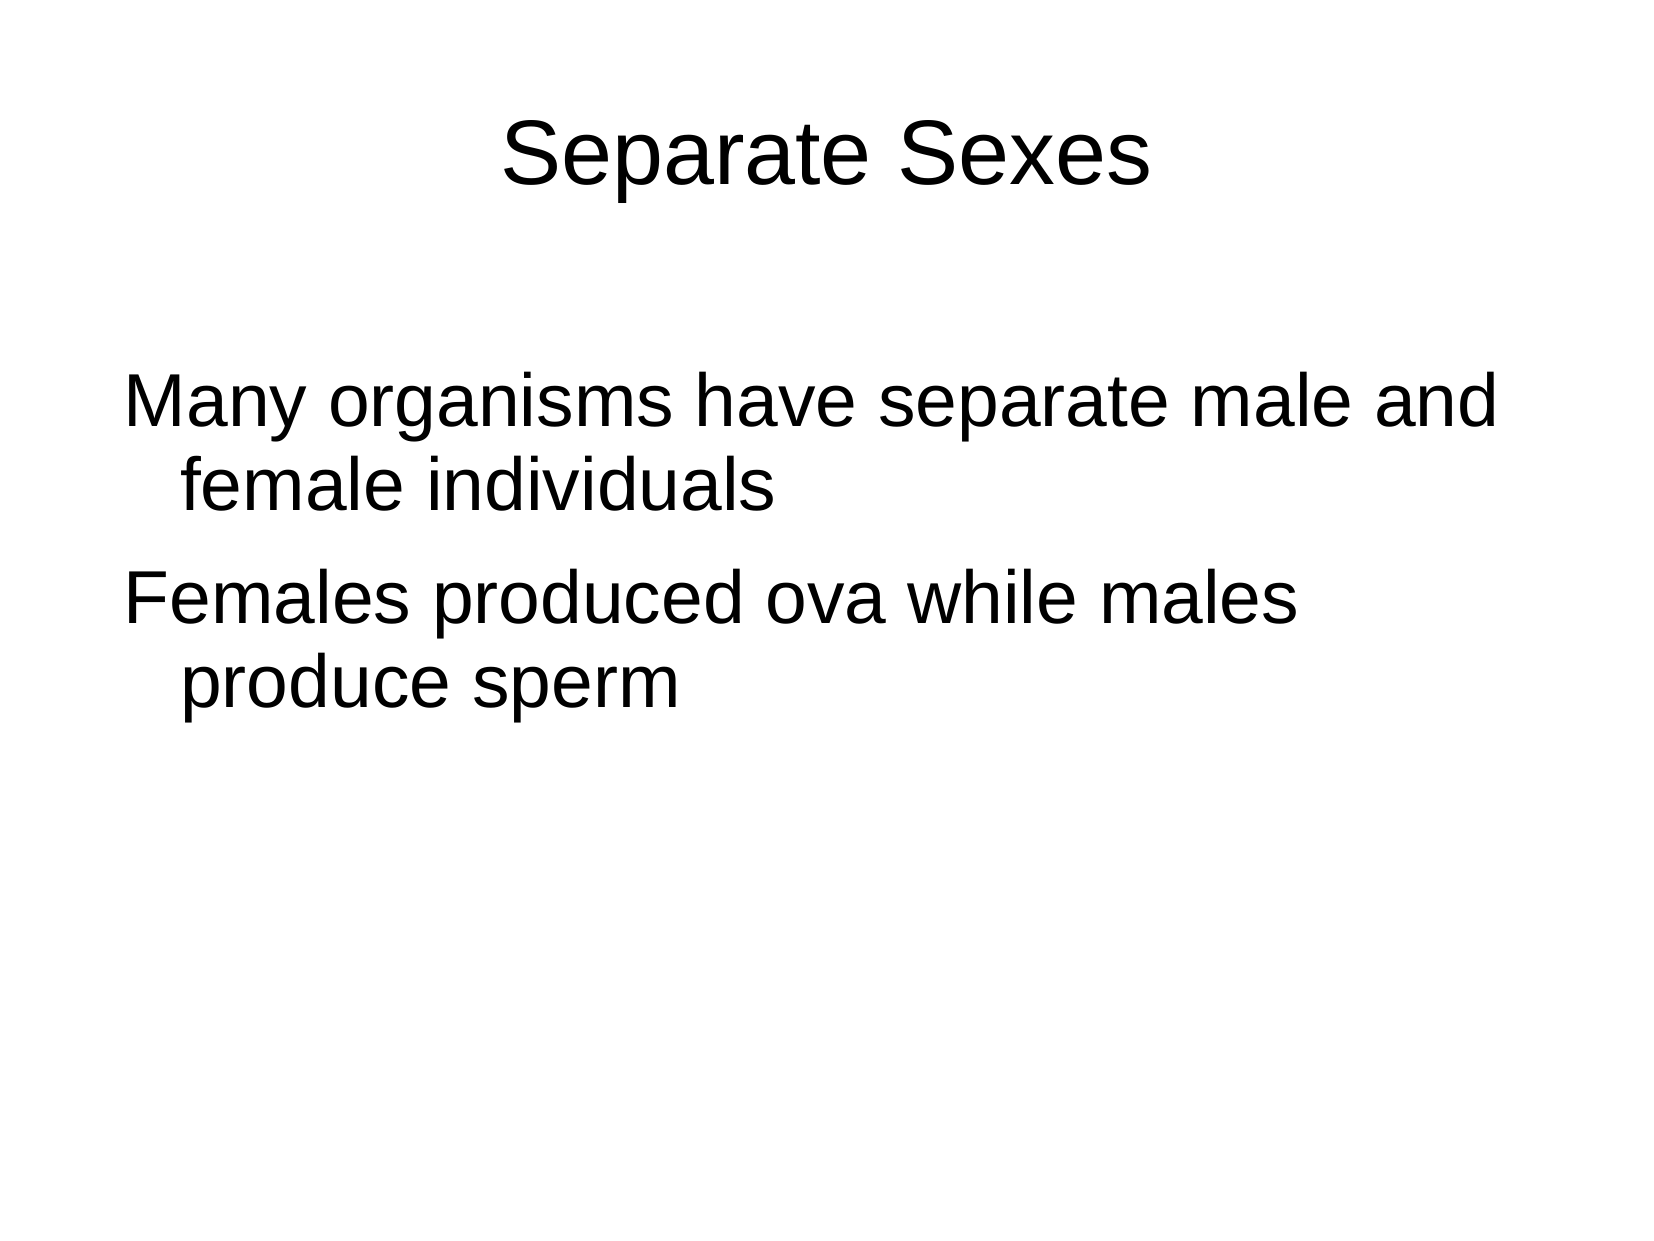

# Separate Sexes
Many organisms have separate male and female individuals
Females produced ova while males produce sperm